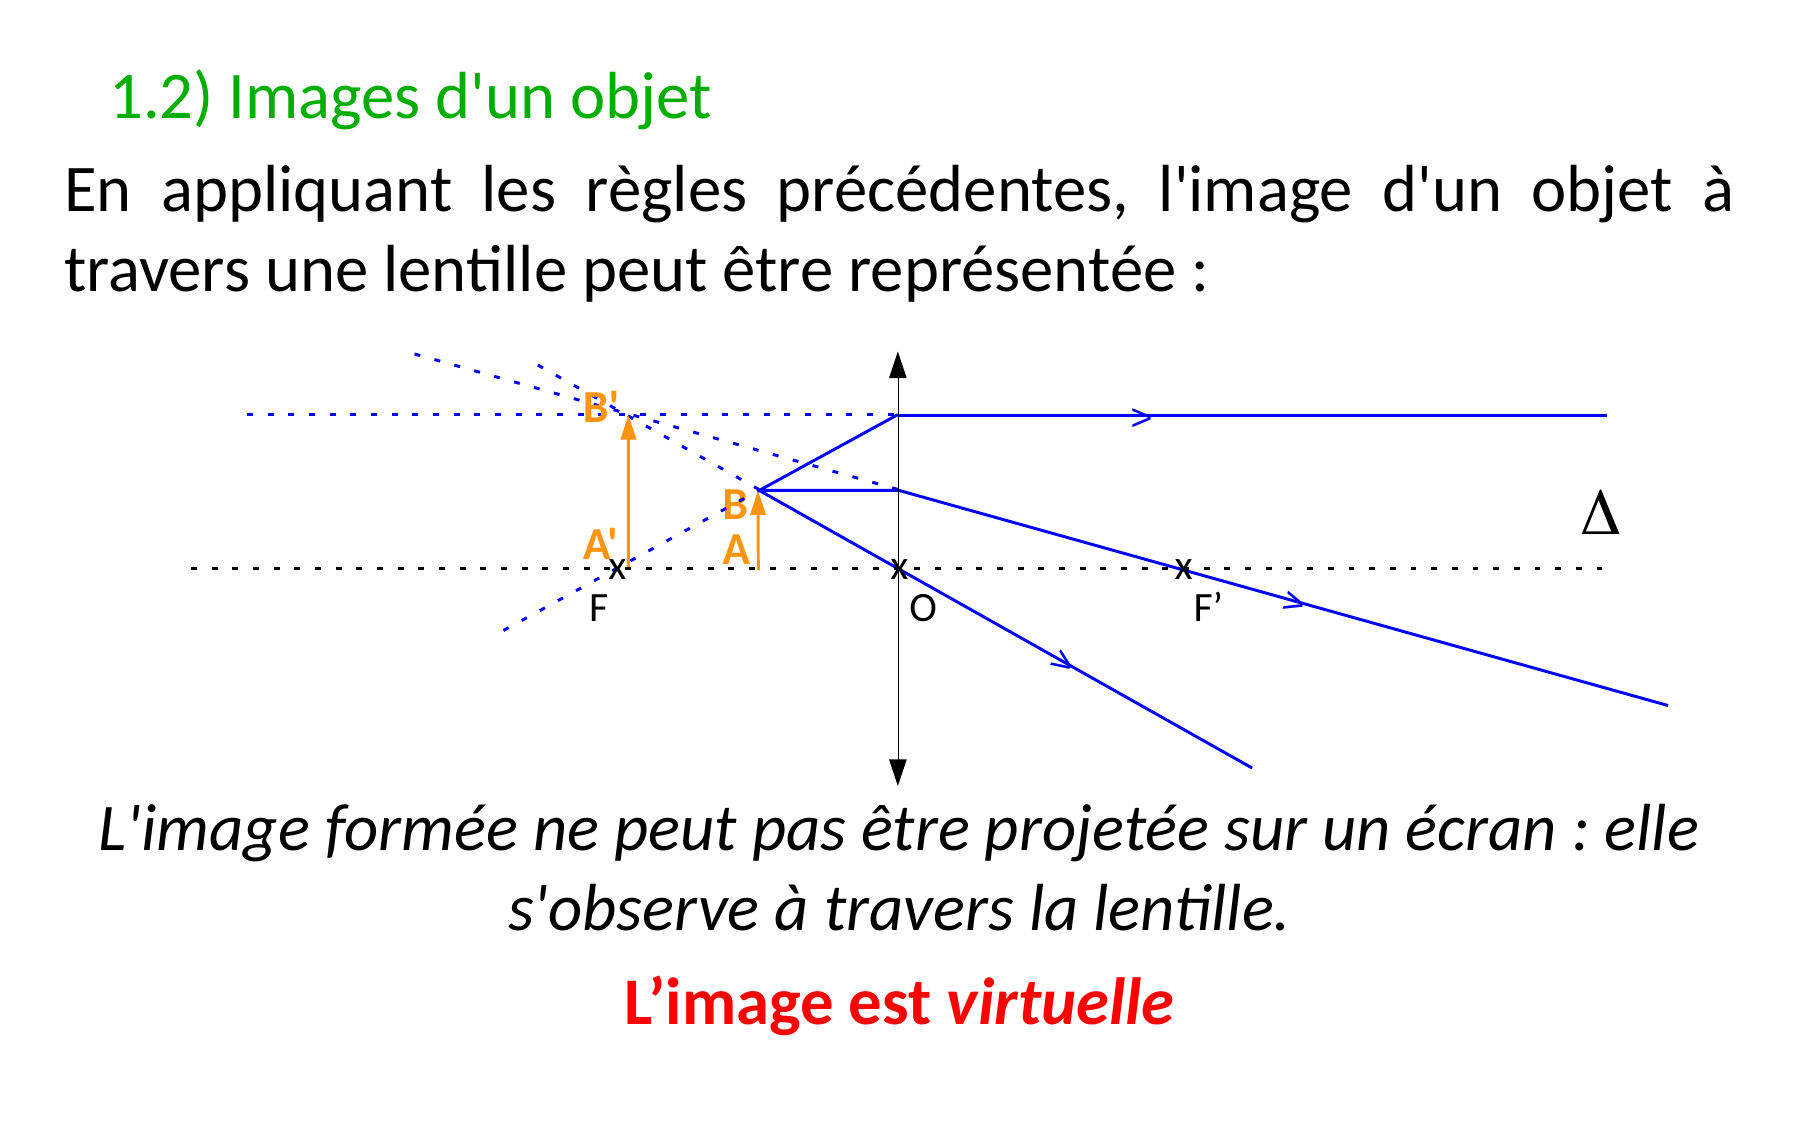

# 1.2) Images d'un objet
En appliquant les règles précédentes, l'image d'un objet à travers une lentille peut être représentée :
L'image formée ne peut pas être projetée sur un écran : elle s'observe à travers la lentille.
L’image est virtuelle
B'
A'
>
B
A
D
x
 O
 x
F
x
 F’
>
>